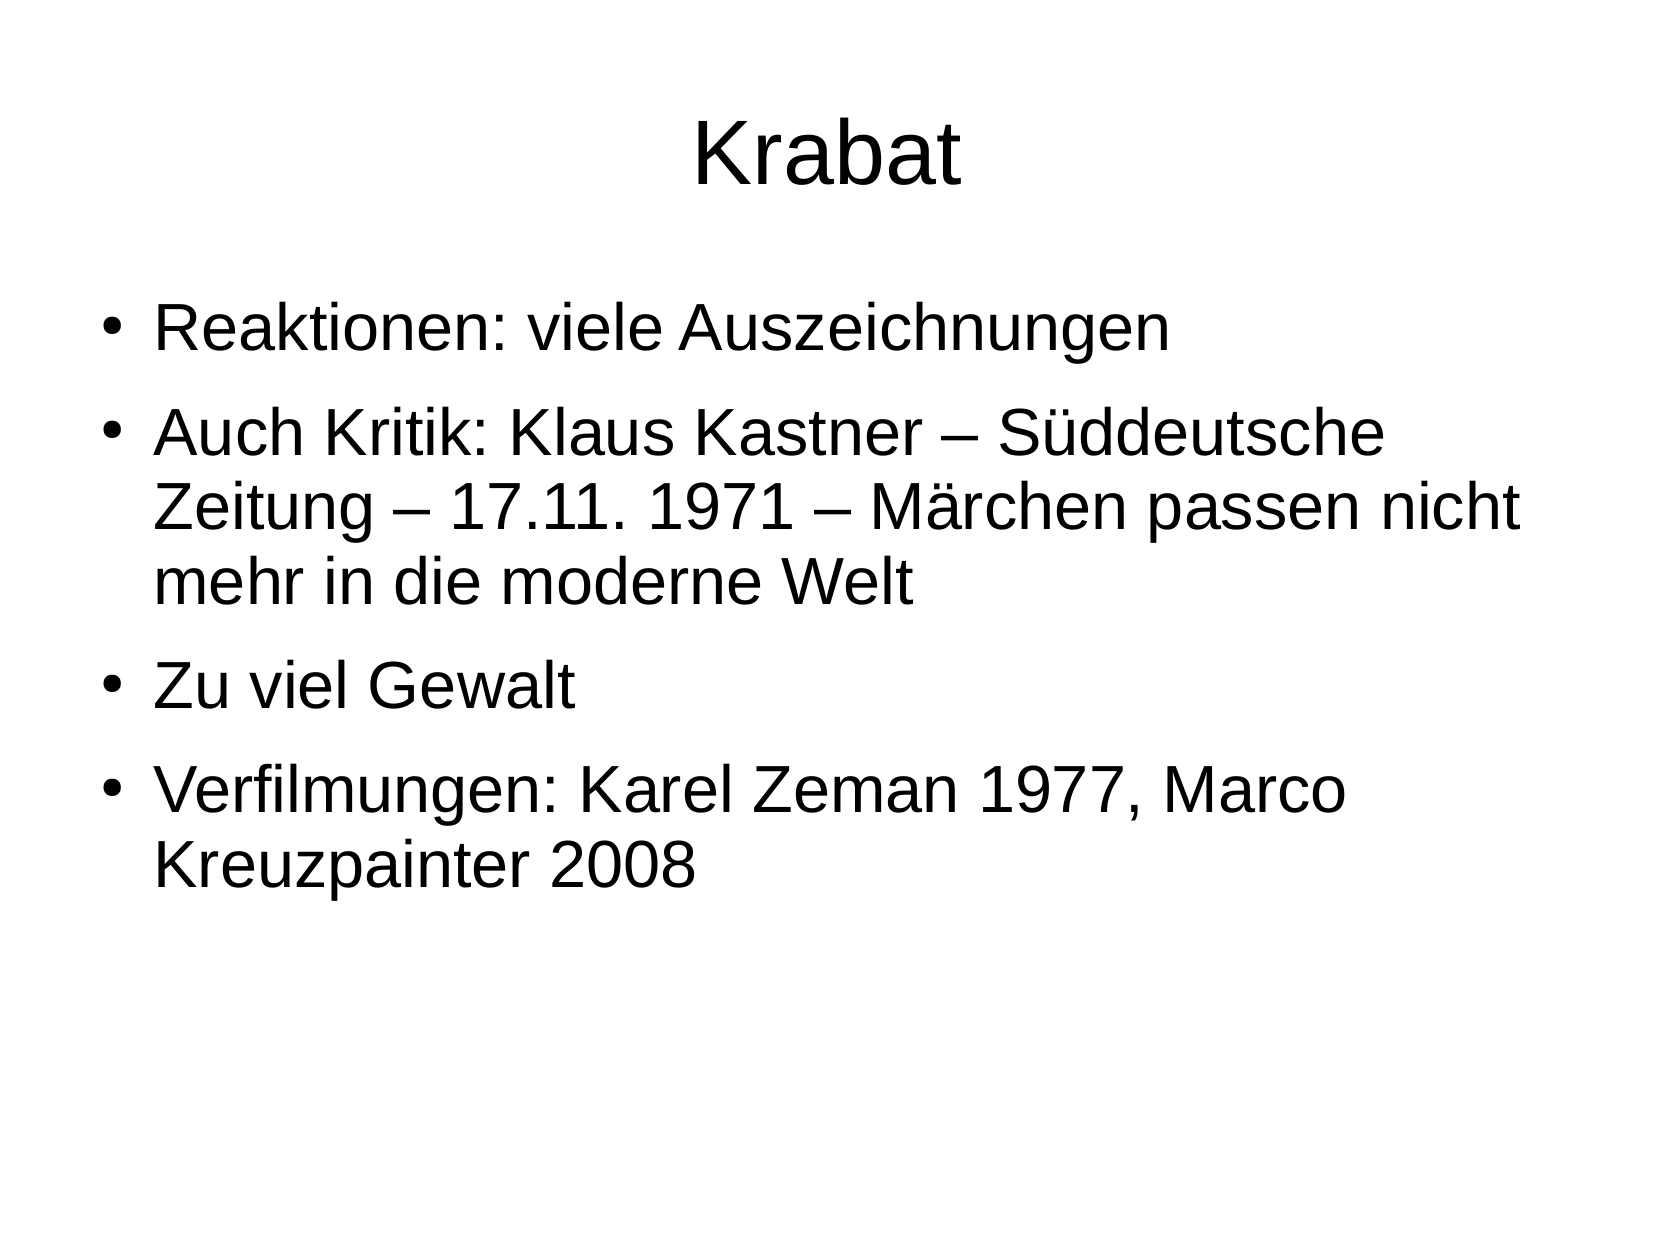

# Krabat
Reaktionen: viele Auszeichnungen
Auch Kritik: Klaus Kastner – Süddeutsche Zeitung – 17.11. 1971 – Märchen passen nicht mehr in die moderne Welt
Zu viel Gewalt
Verfilmungen: Karel Zeman 1977, Marco Kreuzpainter 2008